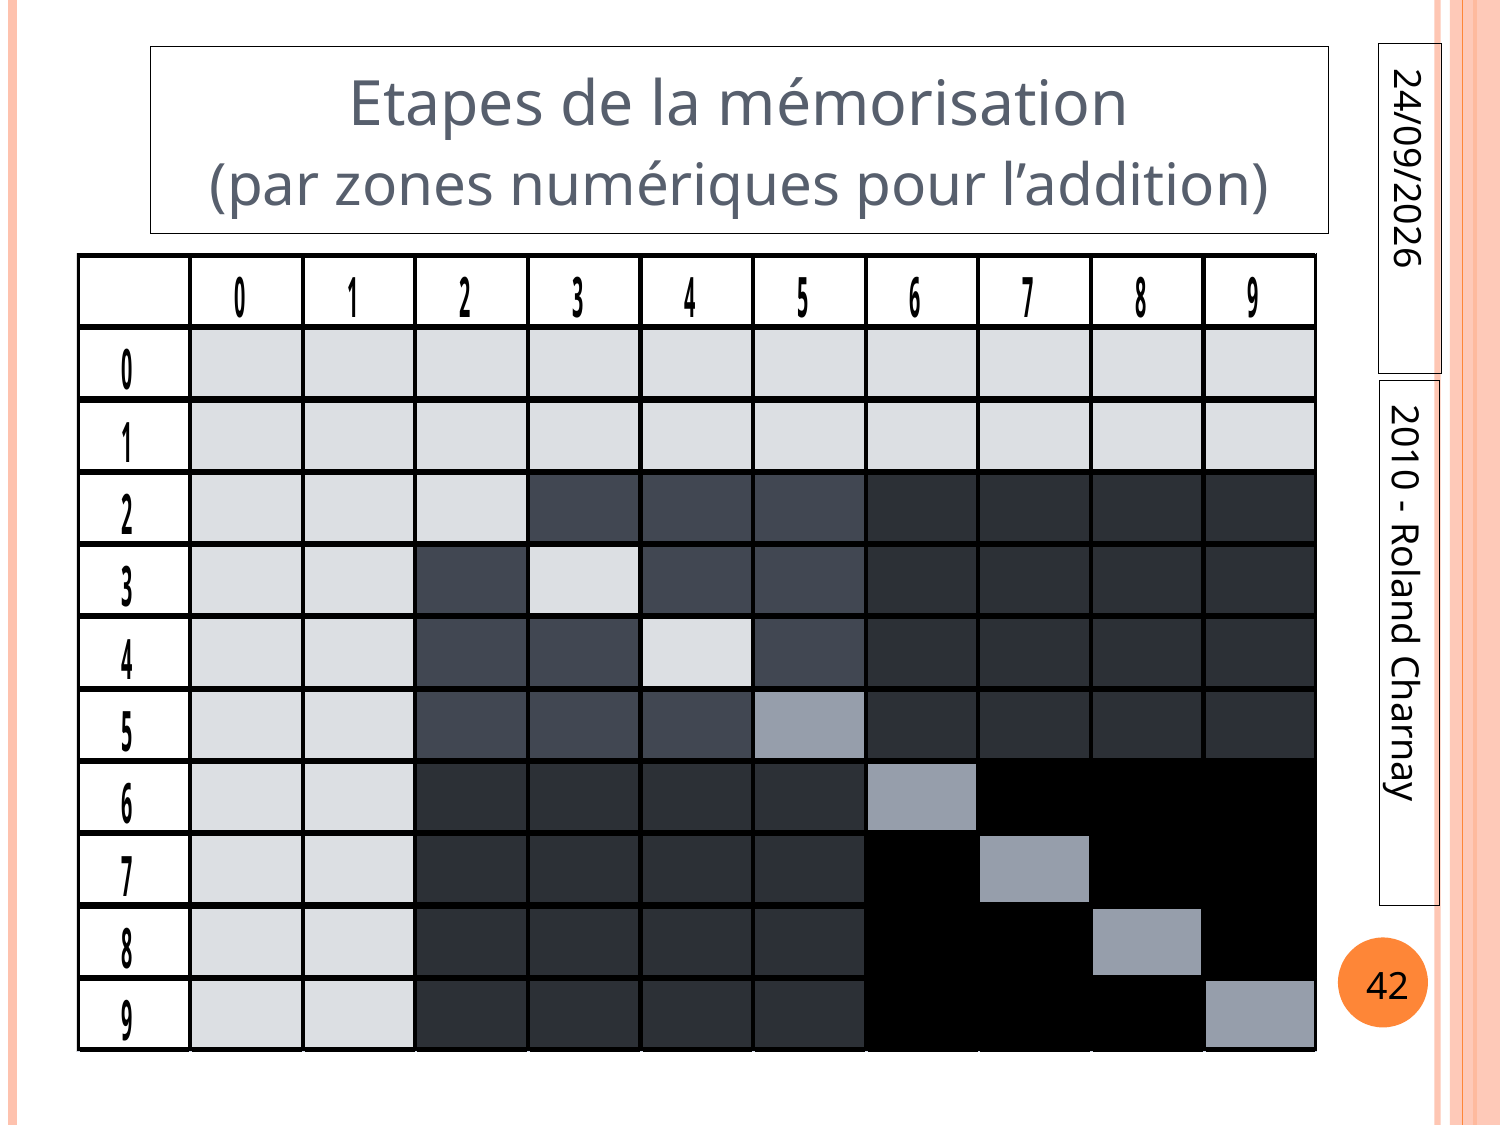

# Etapes de la mémorisation (par zones numériques pour l’addition)